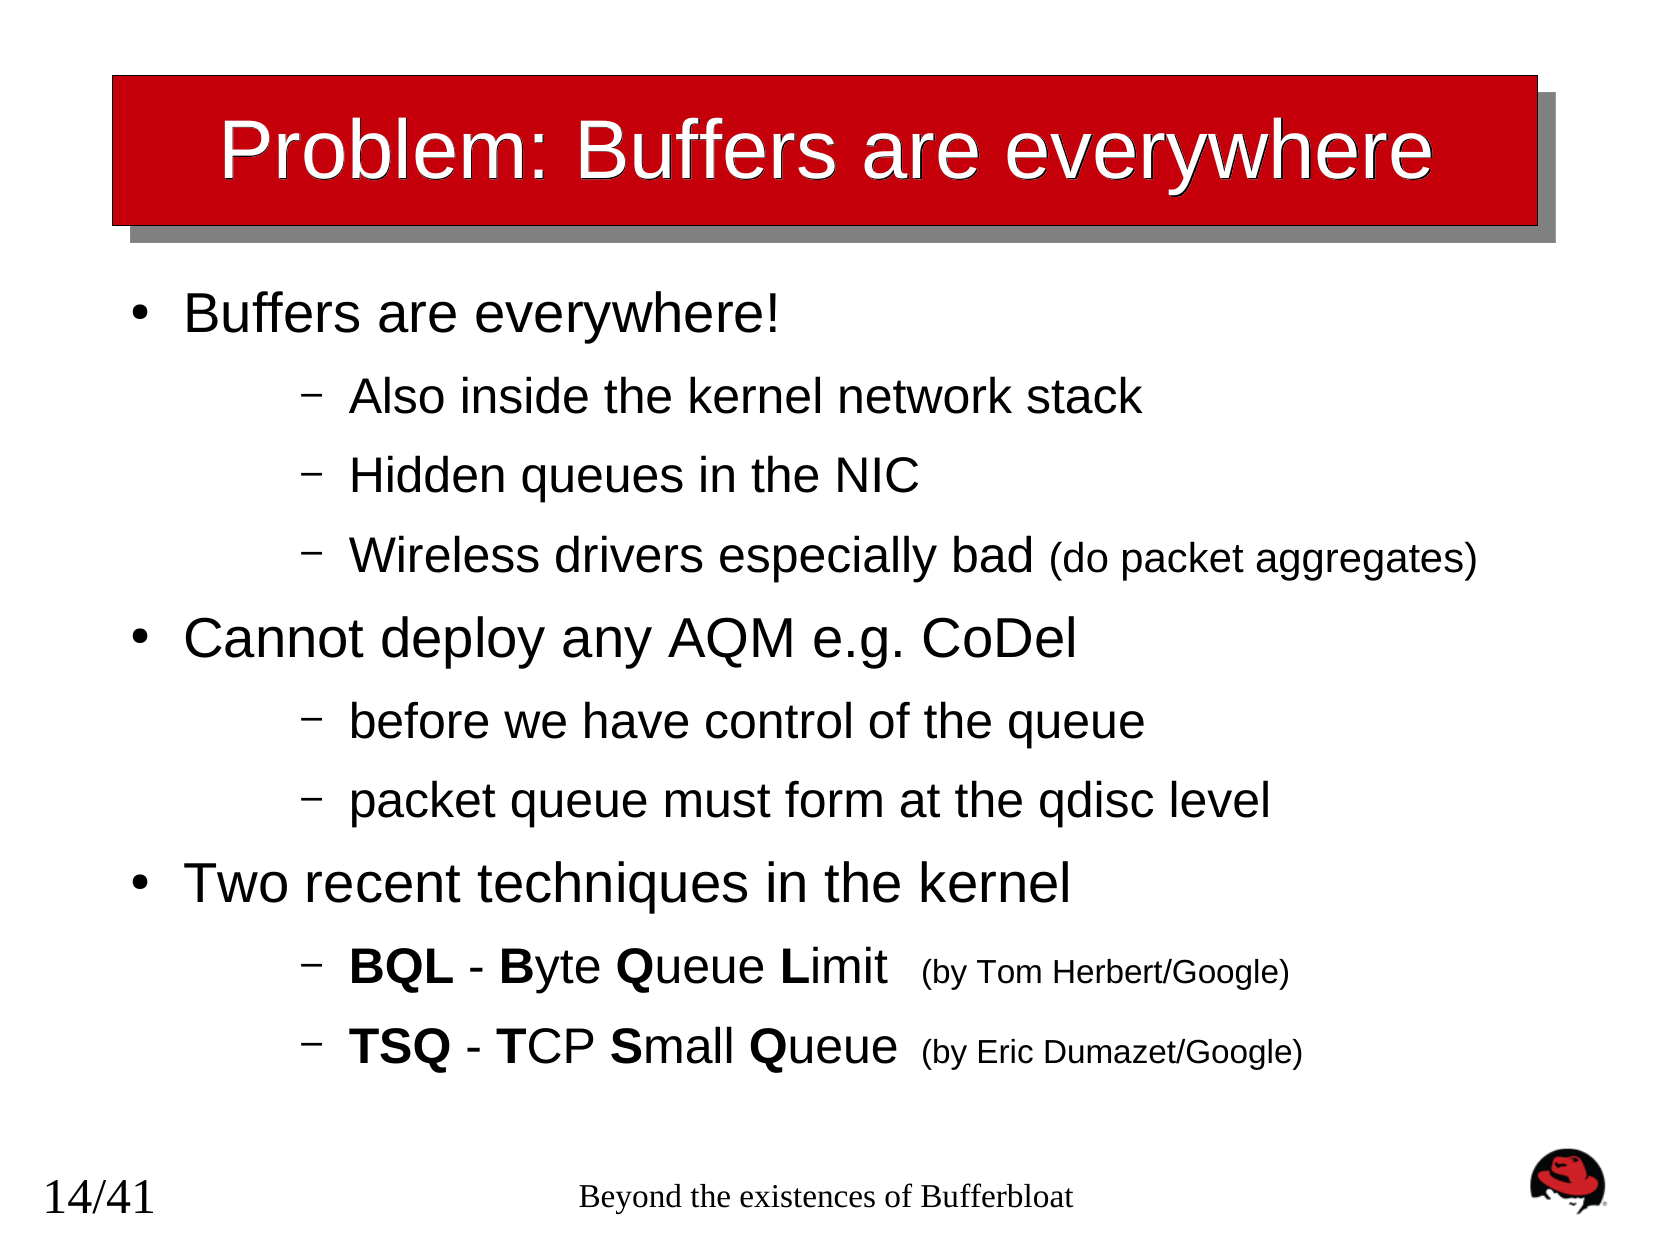

# Problem: Buffers are everywhere
Buffers are everywhere!
Also inside the kernel network stack
Hidden queues in the NIC
Wireless drivers especially bad (do packet aggregates)
Cannot deploy any AQM e.g. CoDel
before we have control of the queue
packet queue must form at the qdisc level
Two recent techniques in the kernel
BQL - Byte Queue Limit	(by Tom Herbert/Google)
TSQ - TCP Small Queue	(by Eric Dumazet/Google)